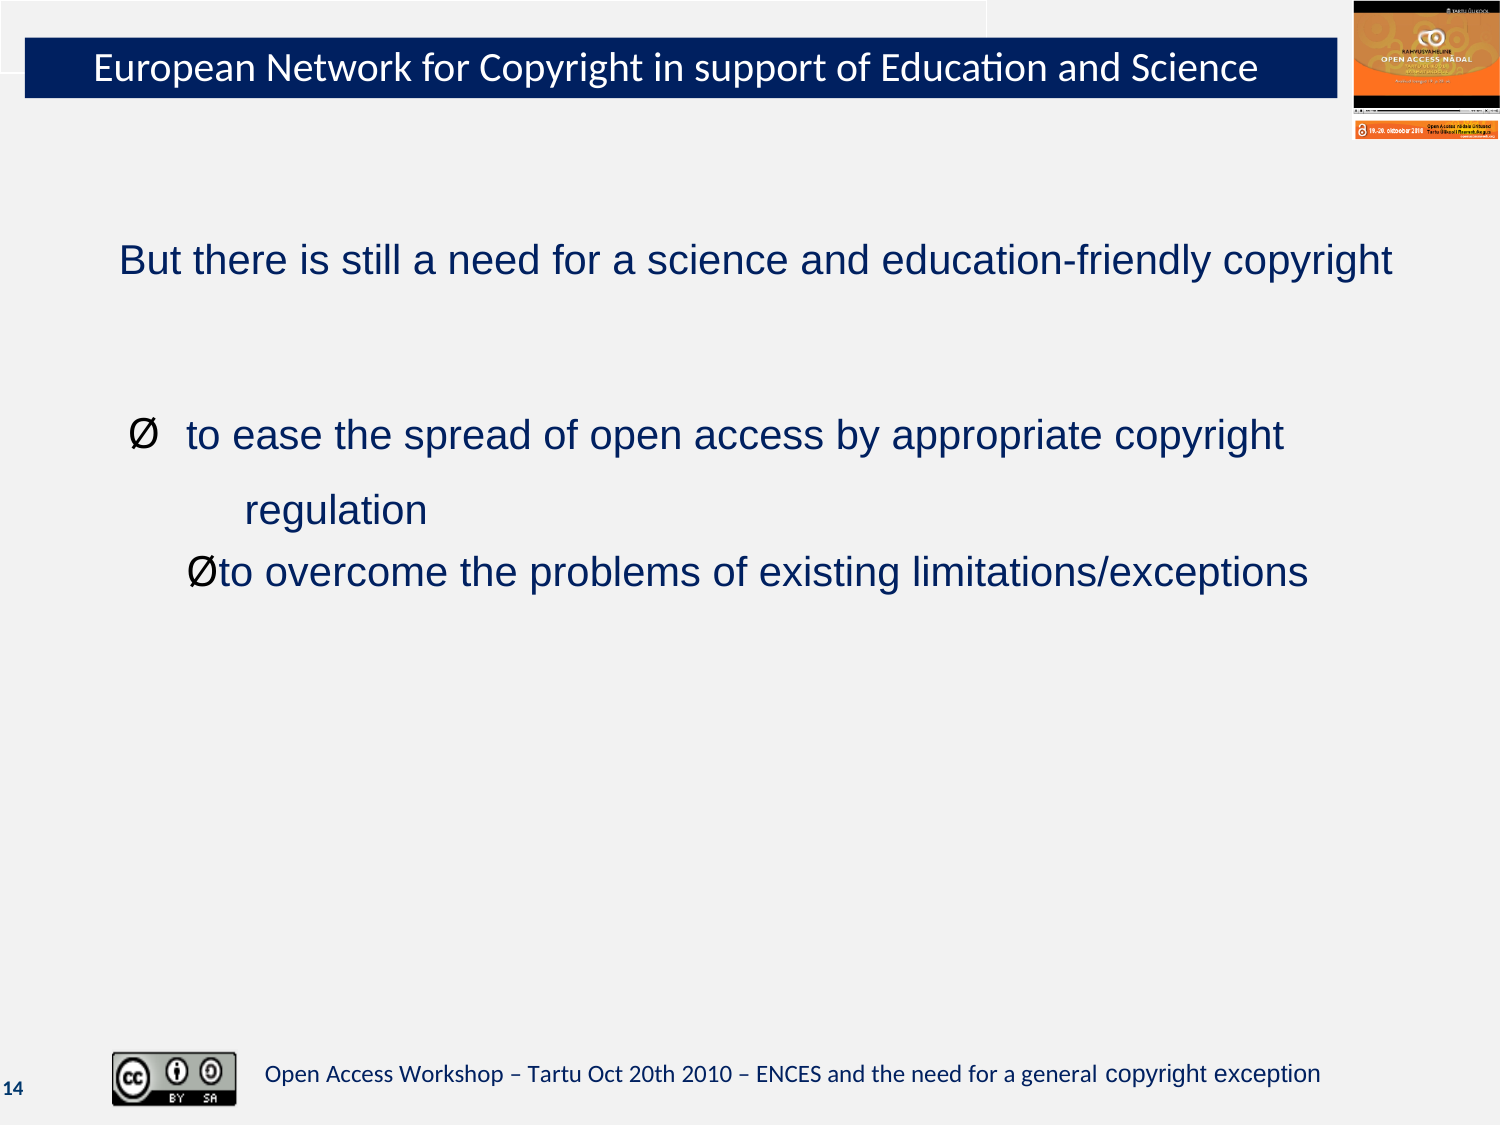

European Network for Copyright in support of Education and Science
But there is still a need for a science and education-friendly copyright
to ease the spread of open access by appropriate copyright regulation
to overcome the problems of existing limitations/exceptions